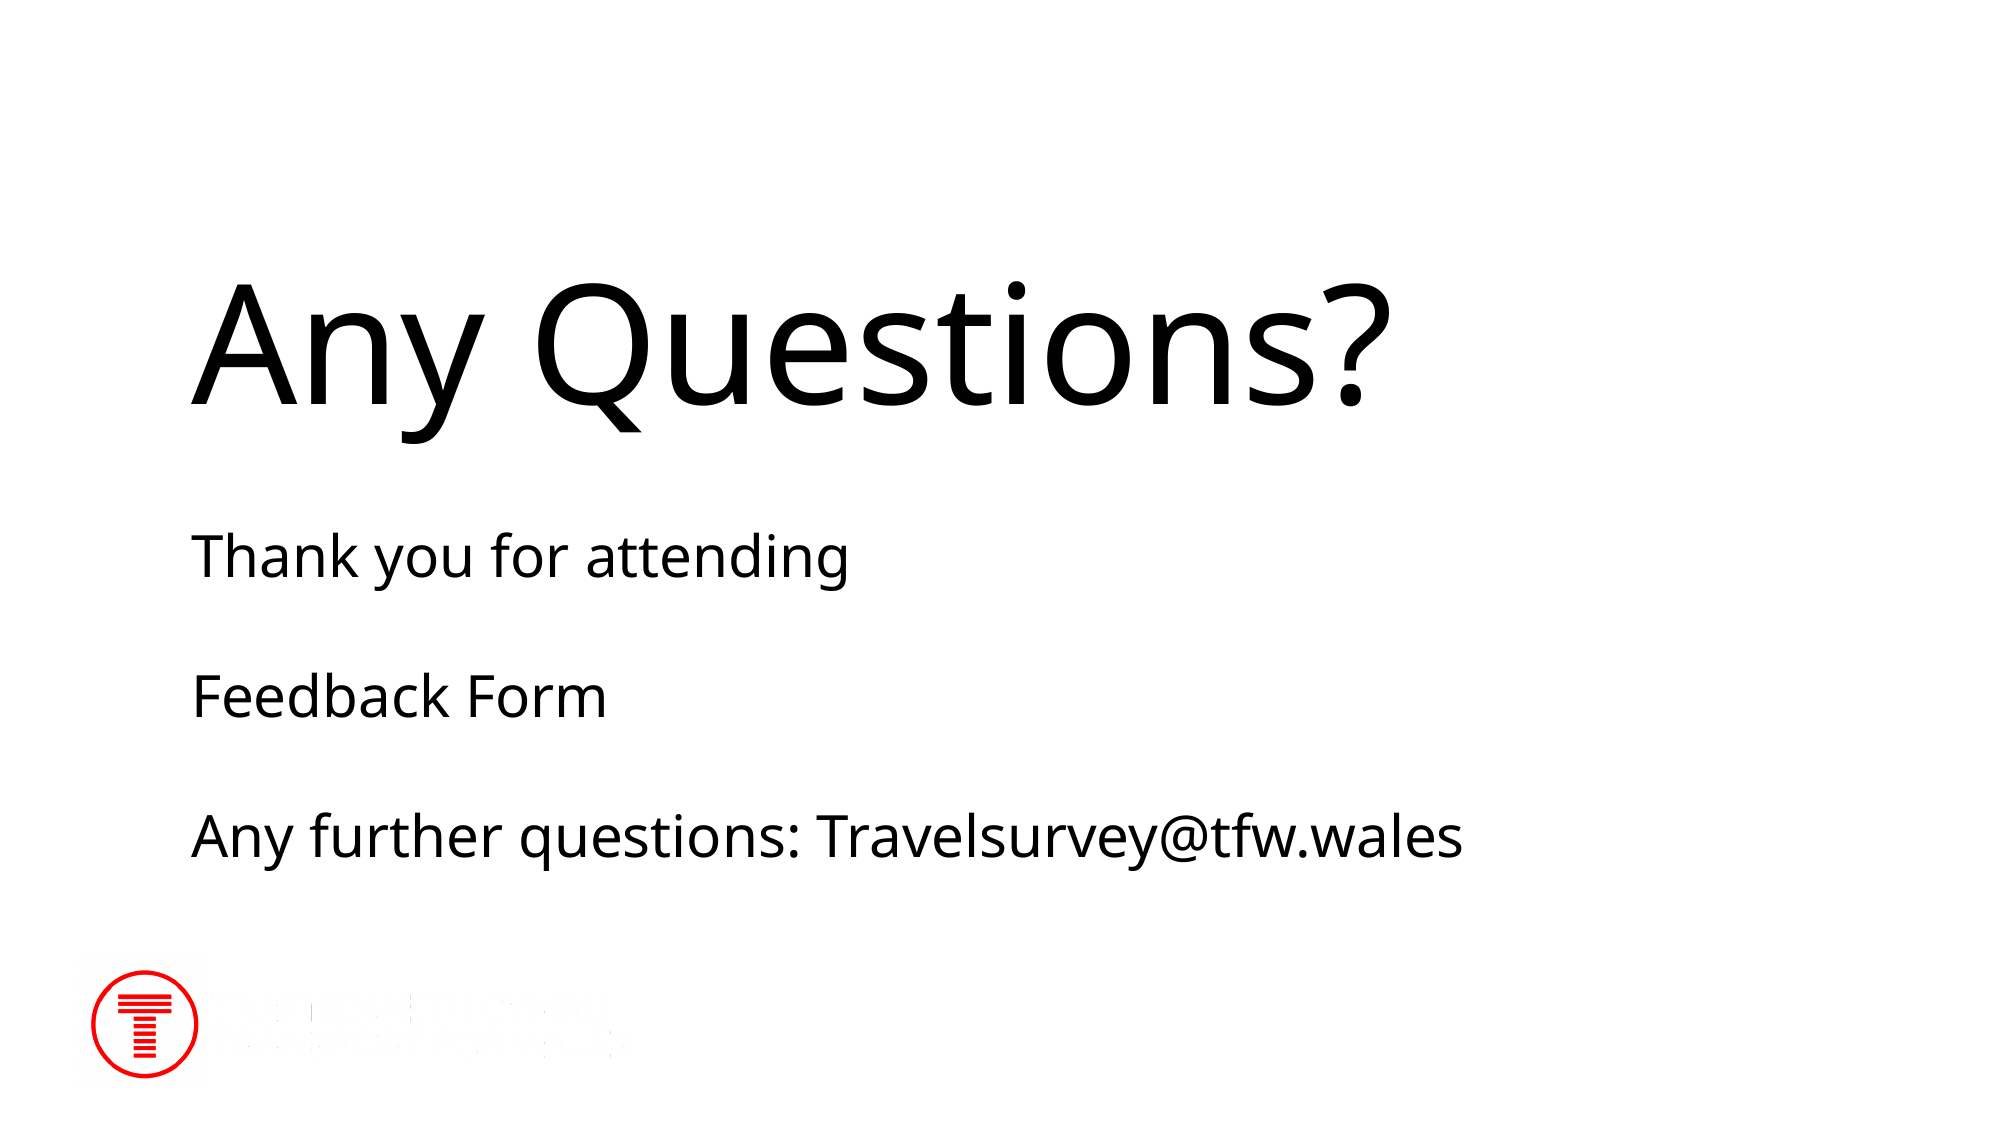

#
Any Questions?
Thank you for attending
Feedback Form
Any further questions: Travelsurvey@tfw.wales